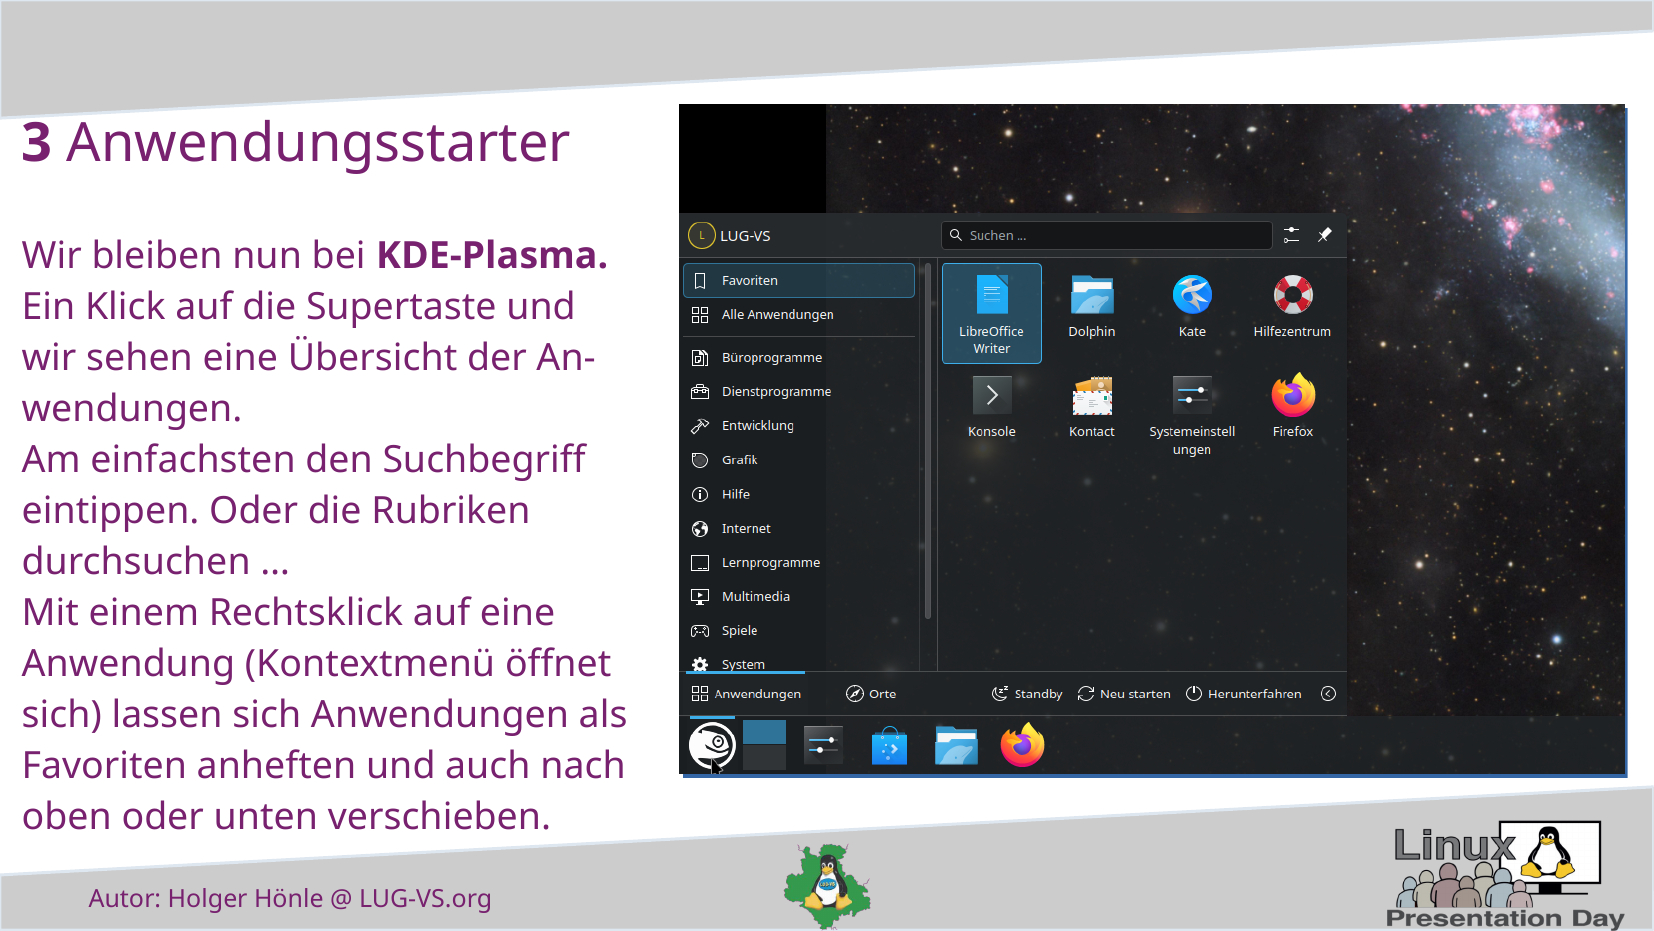

# 3 Anwendungsstarter
Wir bleiben nun bei KDE-Plasma.
Ein Klick auf die Supertaste und
wir sehen eine Übersicht der An-
wendungen.
Am einfachsten den Suchbegriff
eintippen. Oder die Rubriken
durchsuchen …
Mit einem Rechtsklick auf eine
Anwendung (Kontextmenü öffnet
sich) lassen sich Anwendungen als
Favoriten anheften und auch nach
oben oder unten verschieben.
Autor: Holger Hönle @ LUG-VS.org